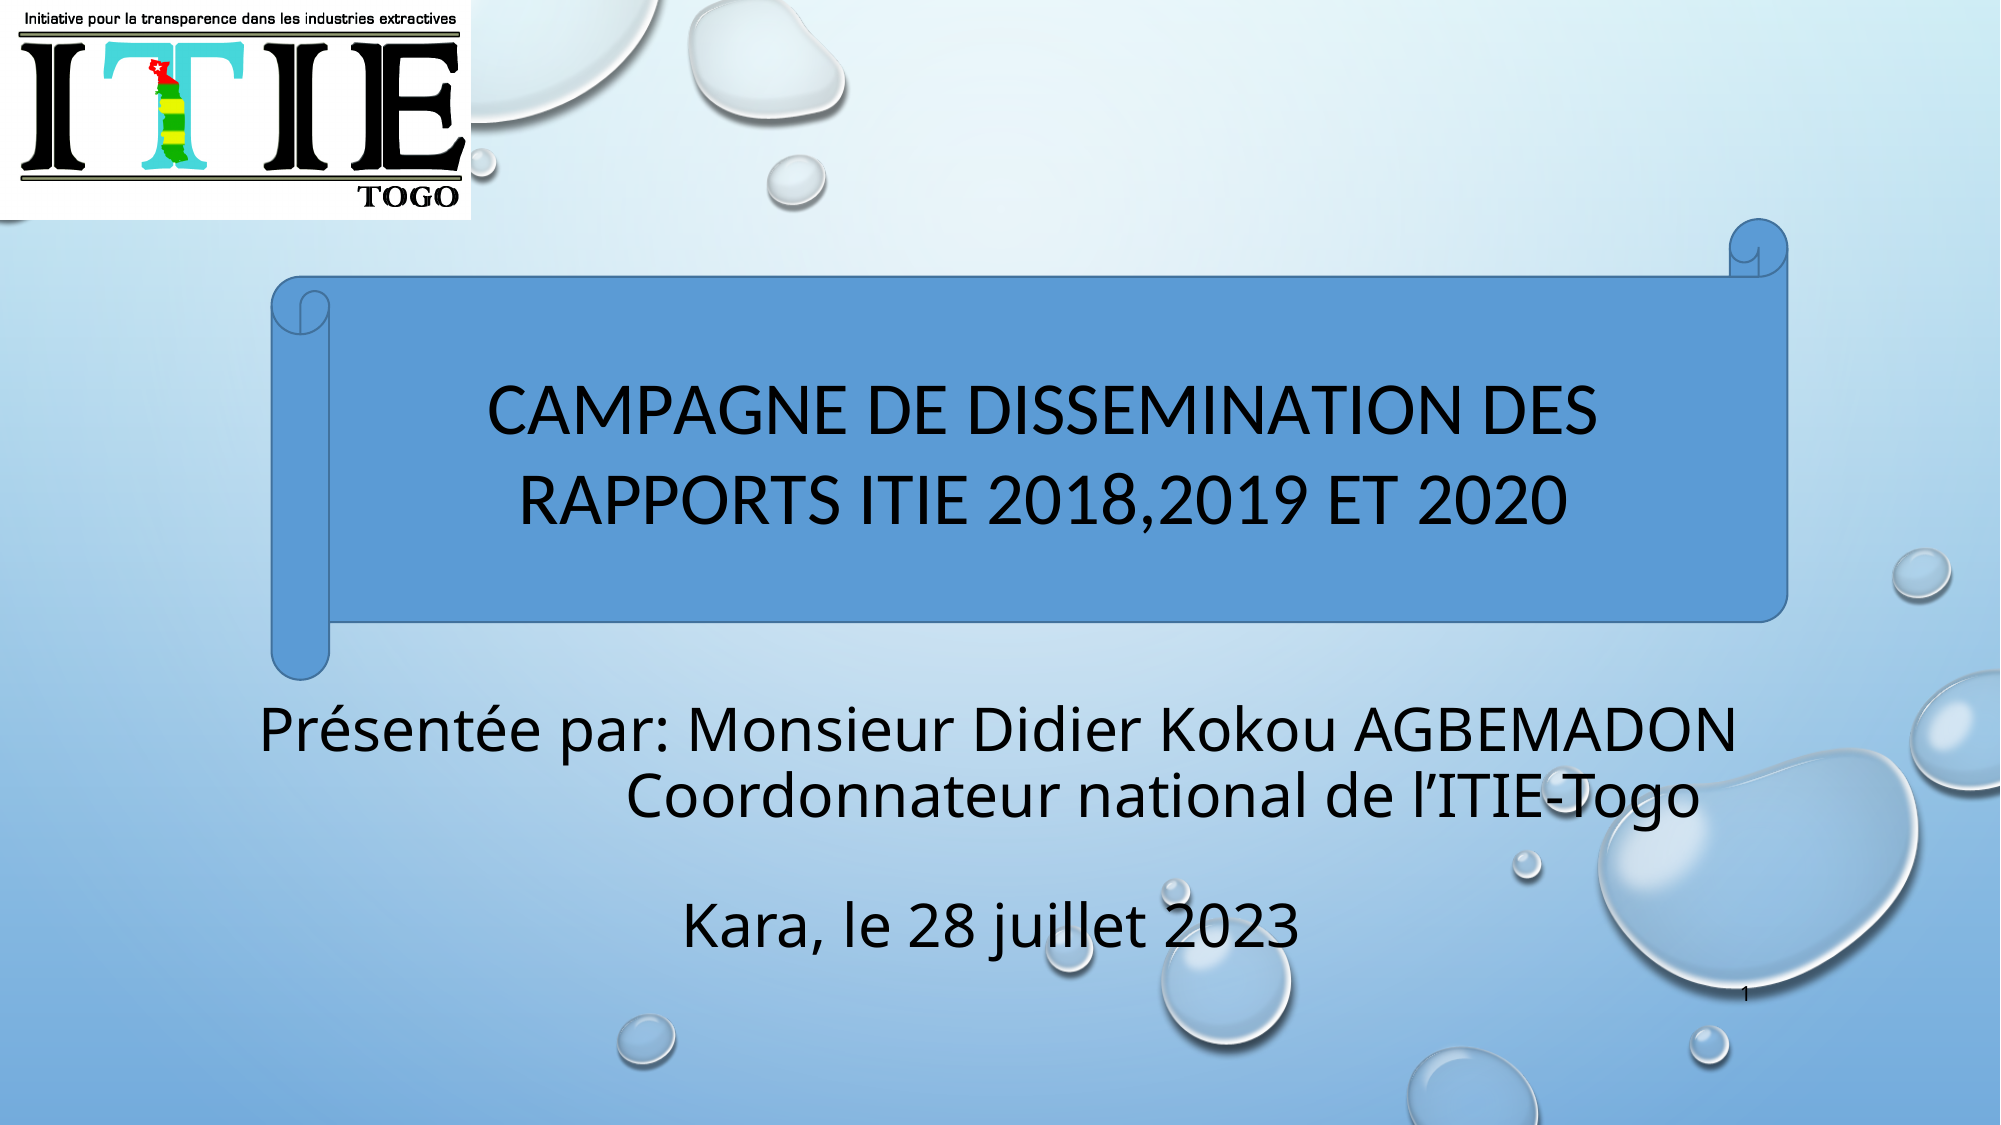

CAMPAGNE DE DISSEMINATION DES RAPPORTS ITIE 2018,2019 ET 2020
# Présentée par: Monsieur Didier Kokou AGBEMADON Coordonnateur national de l’ITIE-Togo Kara, le 28 juillet 2023